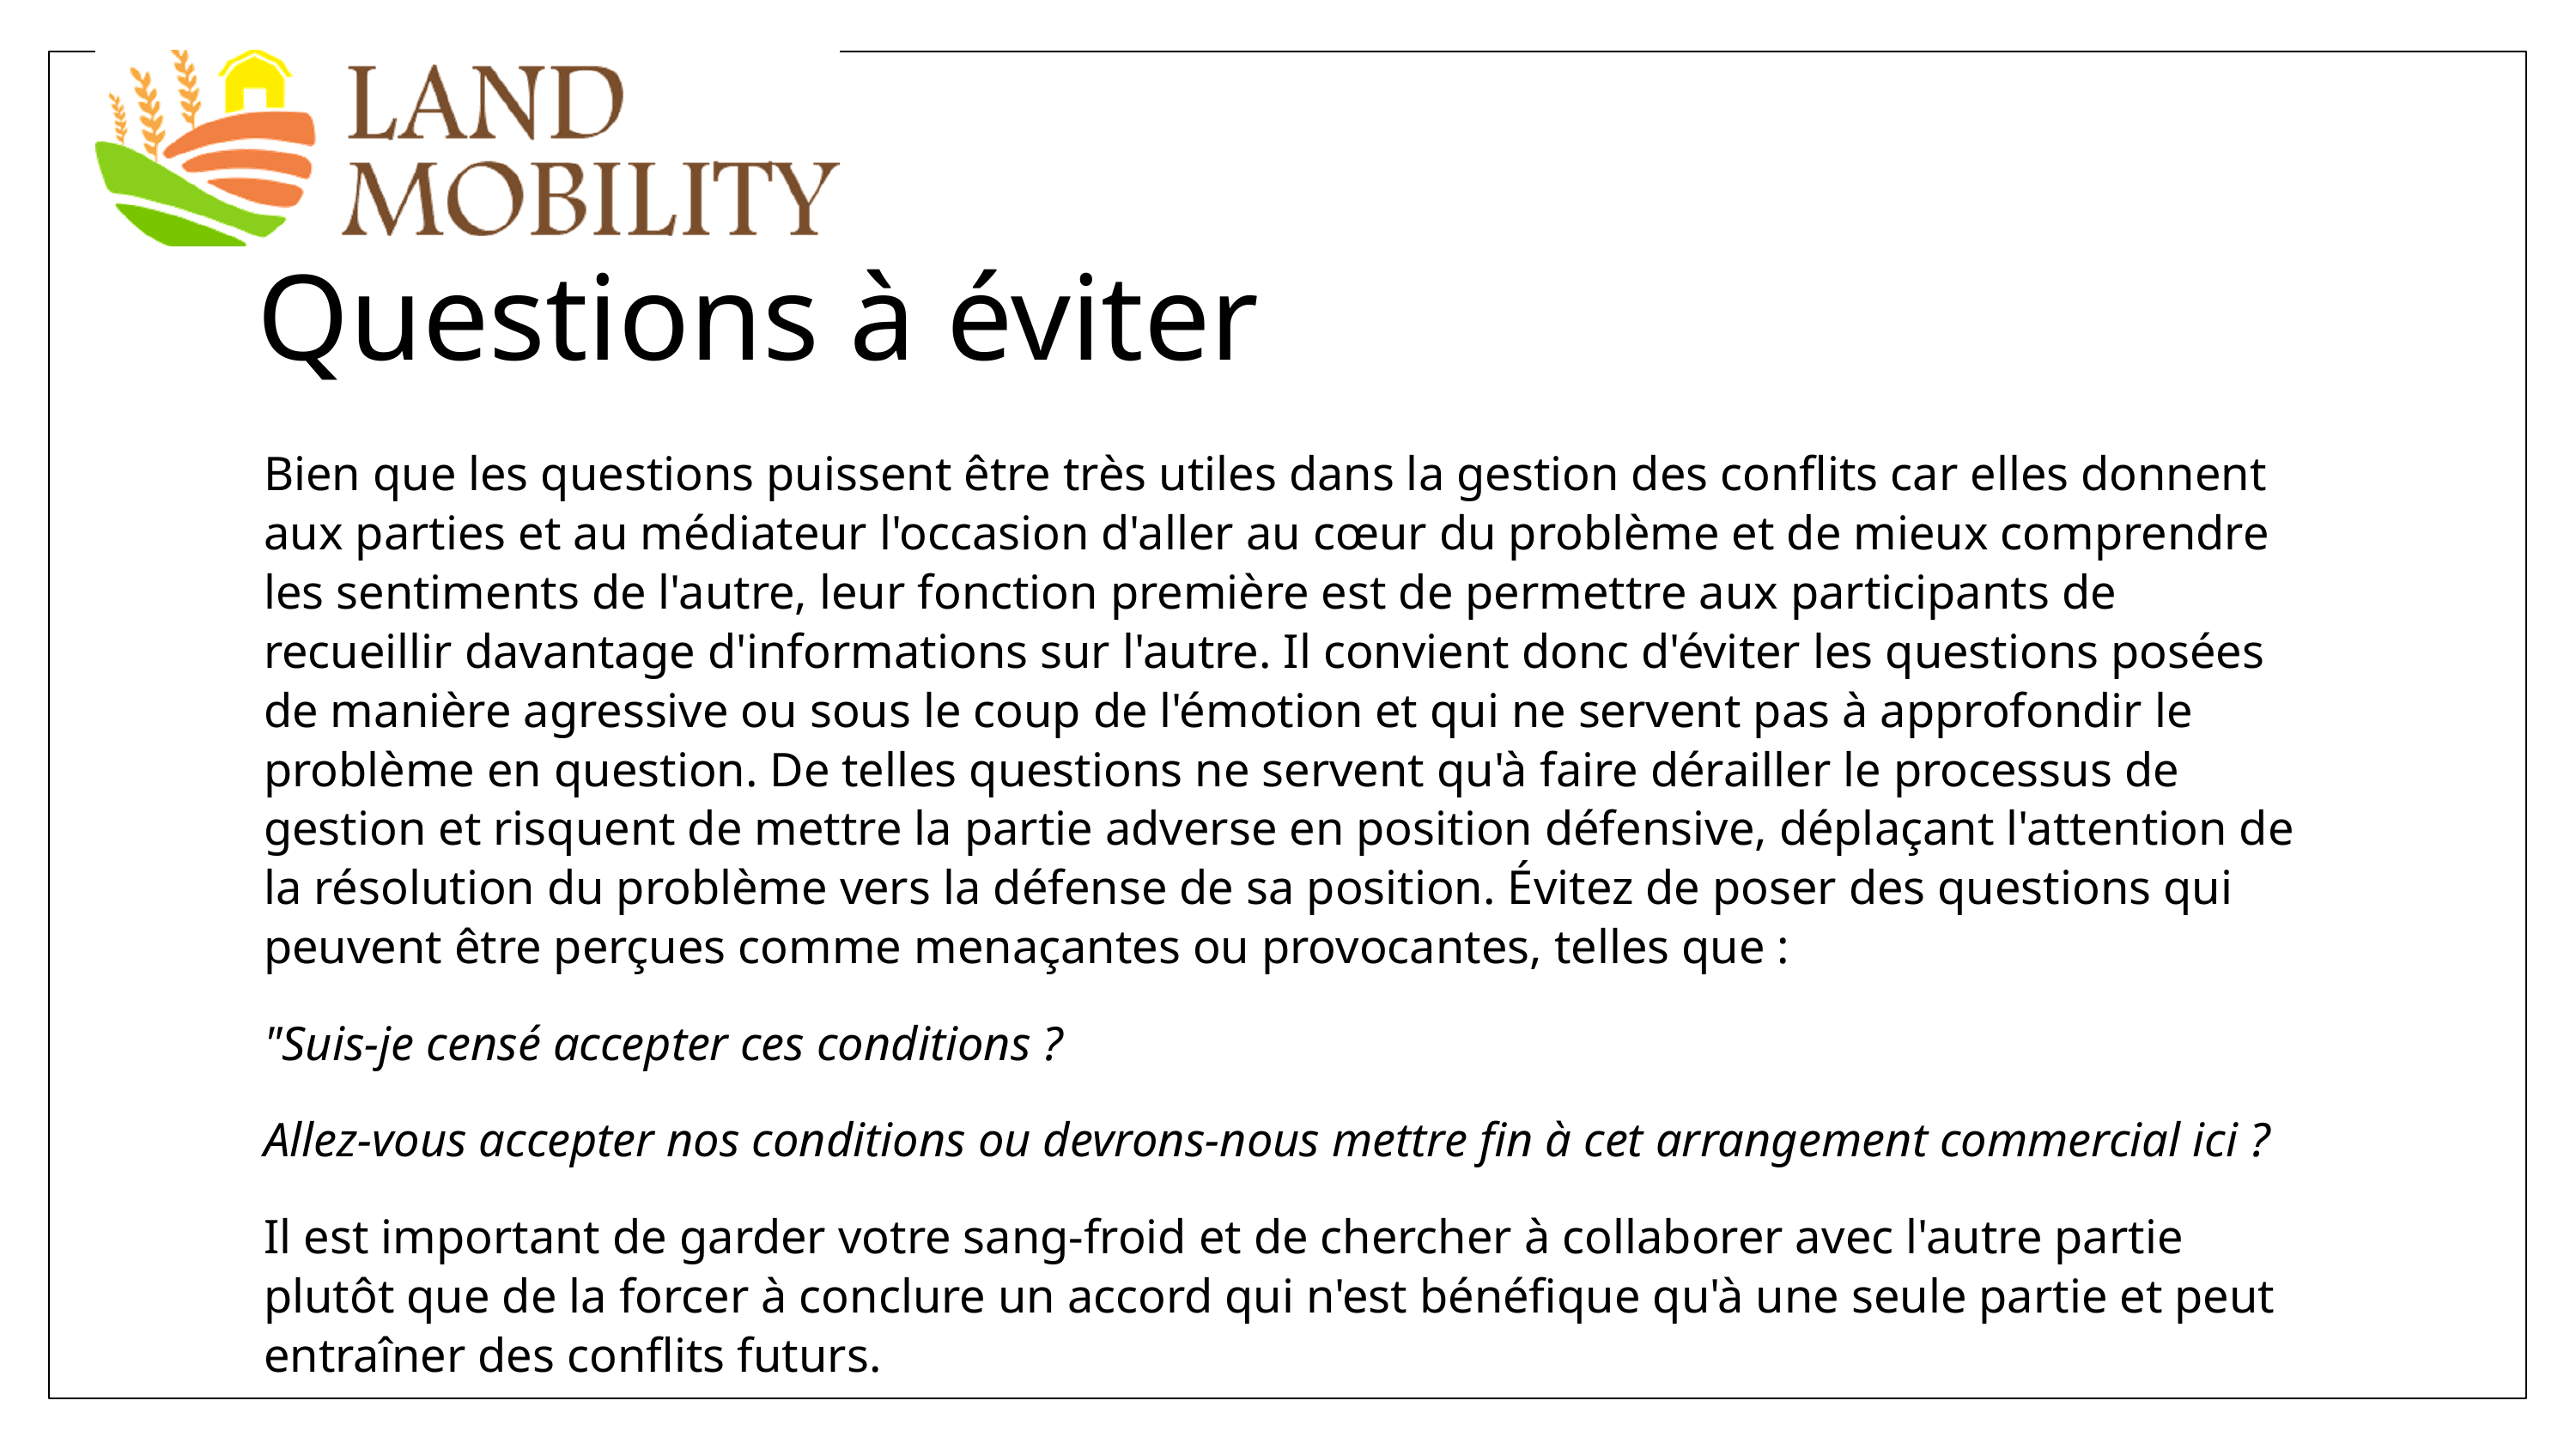

# Questions à éviter
Bien que les questions puissent être très utiles dans la gestion des conflits car elles donnent aux parties et au médiateur l'occasion d'aller au cœur du problème et de mieux comprendre les sentiments de l'autre, leur fonction première est de permettre aux participants de recueillir davantage d'informations sur l'autre. Il convient donc d'éviter les questions posées de manière agressive ou sous le coup de l'émotion et qui ne servent pas à approfondir le problème en question. De telles questions ne servent qu'à faire dérailler le processus de gestion et risquent de mettre la partie adverse en position défensive, déplaçant l'attention de la résolution du problème vers la défense de sa position. Évitez de poser des questions qui peuvent être perçues comme menaçantes ou provocantes, telles que :
"Suis-je censé accepter ces conditions ?
Allez-vous accepter nos conditions ou devrons-nous mettre fin à cet arrangement commercial ici ?
Il est important de garder votre sang-froid et de chercher à collaborer avec l'autre partie plutôt que de la forcer à conclure un accord qui n'est bénéfique qu'à une seule partie et peut entraîner des conflits futurs.